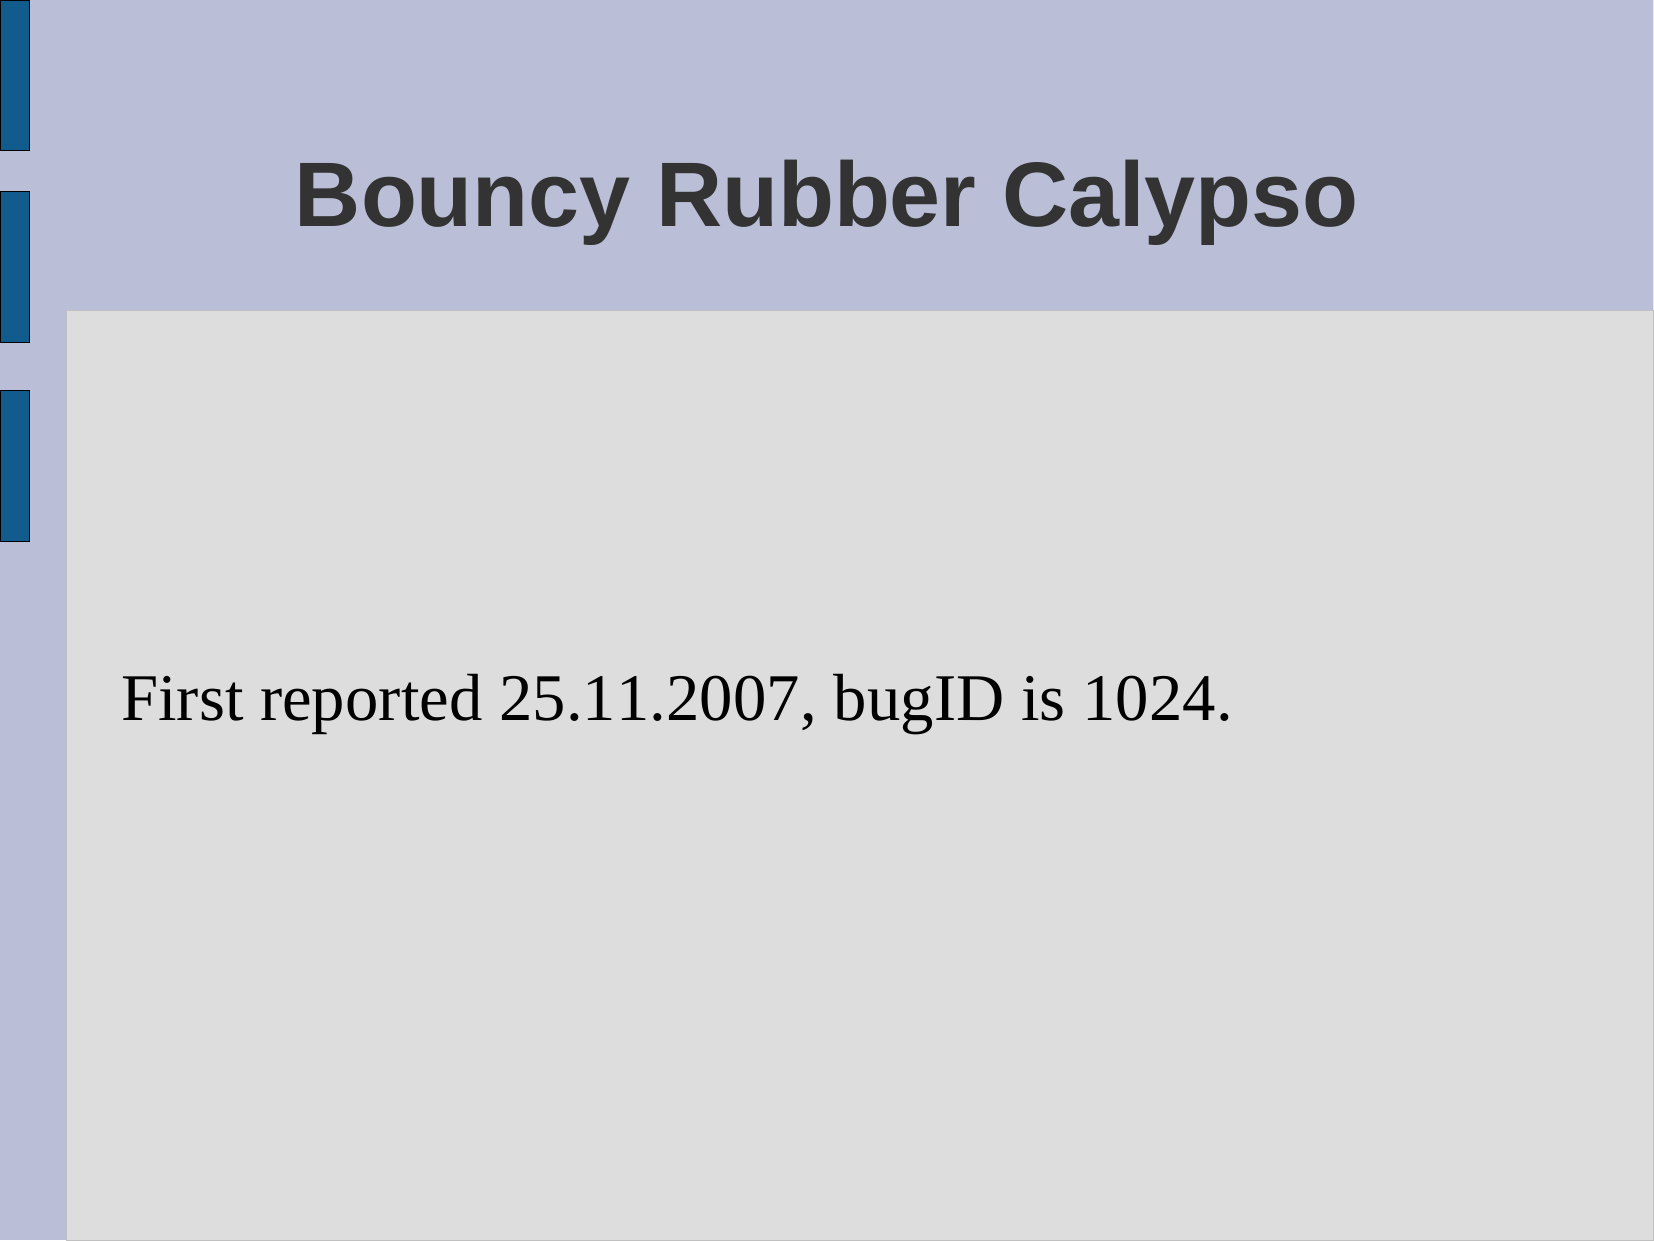

# Bouncy Rubber Calypso
First reported 25.11.2007, bugID is 1024.